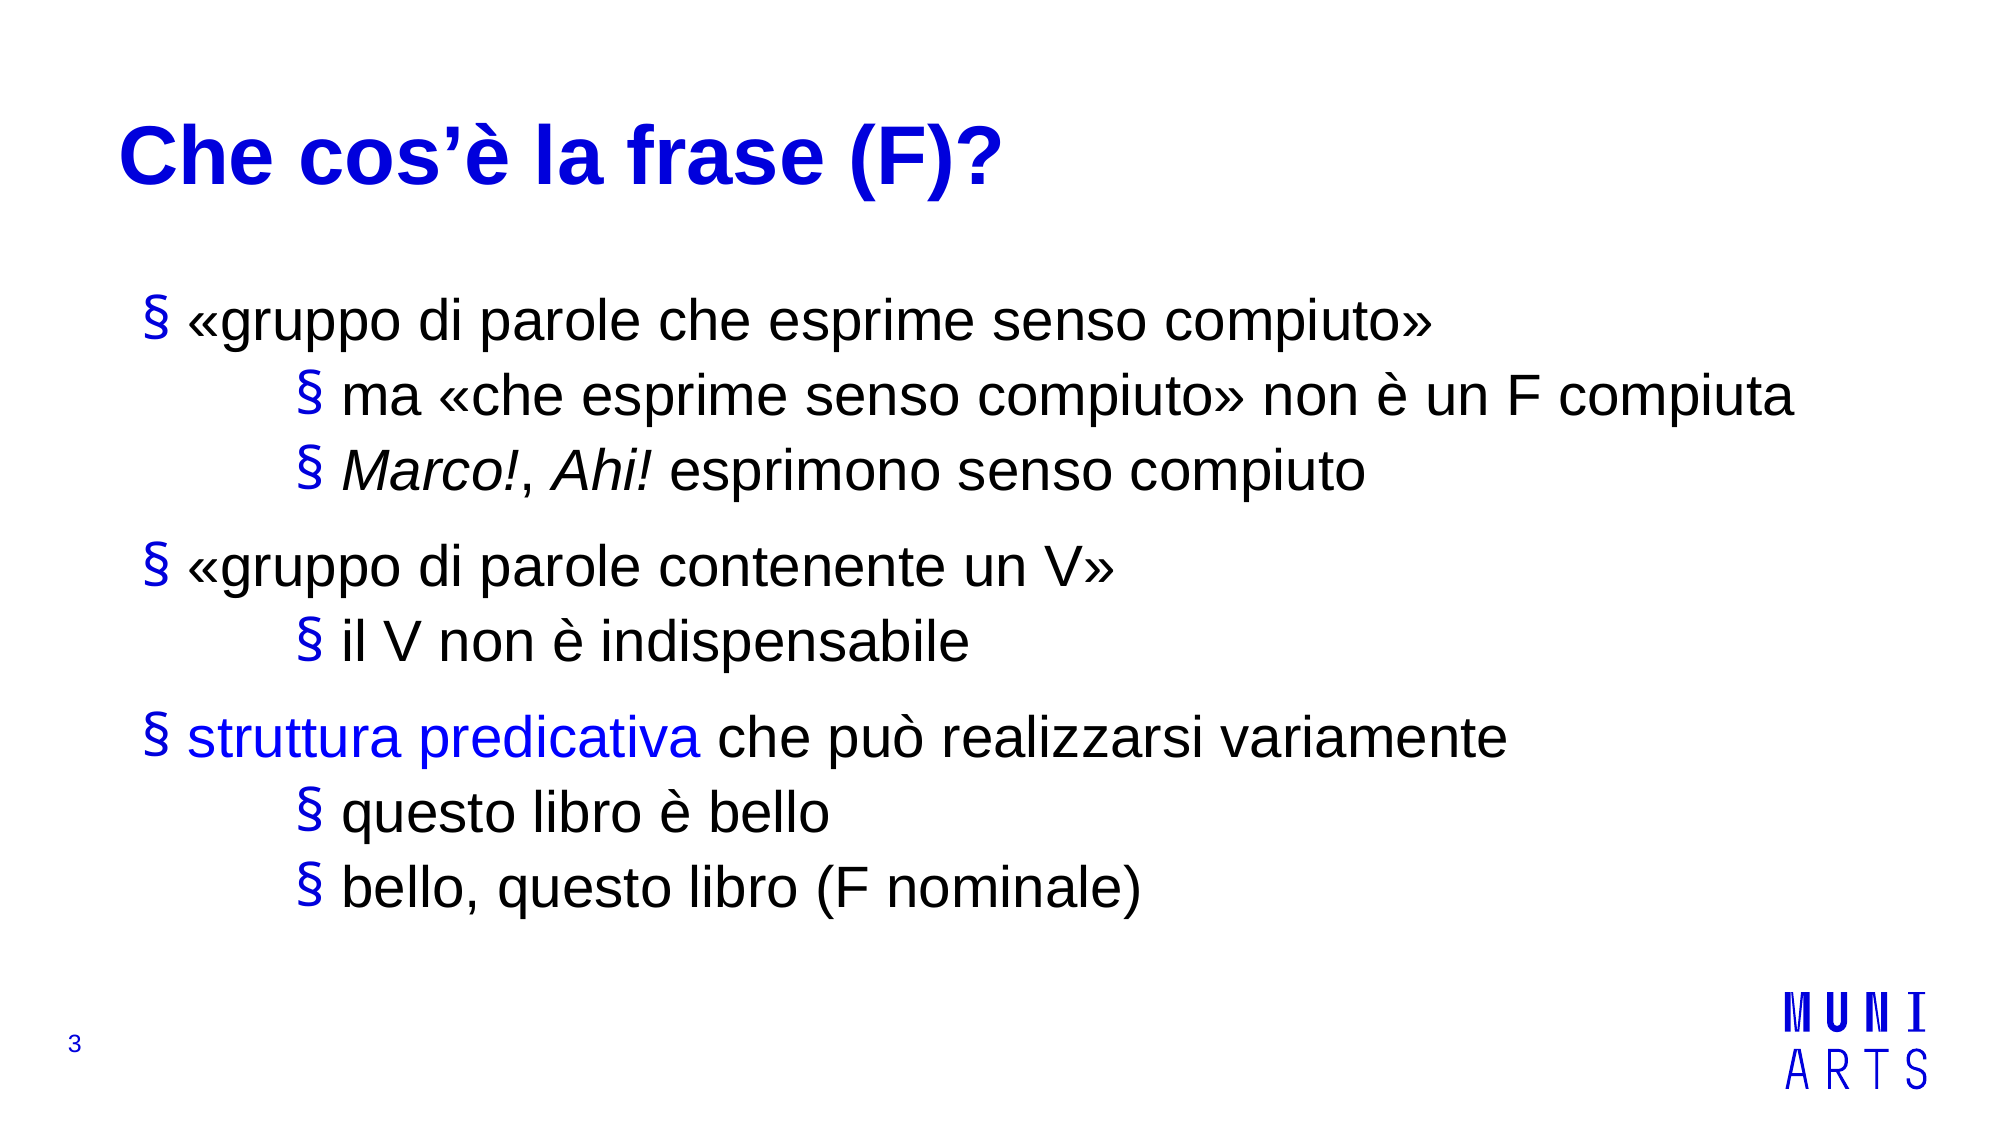

# Che cos’è la frase (F)?
 «gruppo di parole che esprime senso compiuto»
 ma «che esprime senso compiuto» non è un F compiuta
 Marco!, Ahi! esprimono senso compiuto
 «gruppo di parole contenente un V»
 il V non è indispensabile
 struttura predicativa che può realizzarsi variamente
 questo libro è bello
 bello, questo libro (F nominale)
3